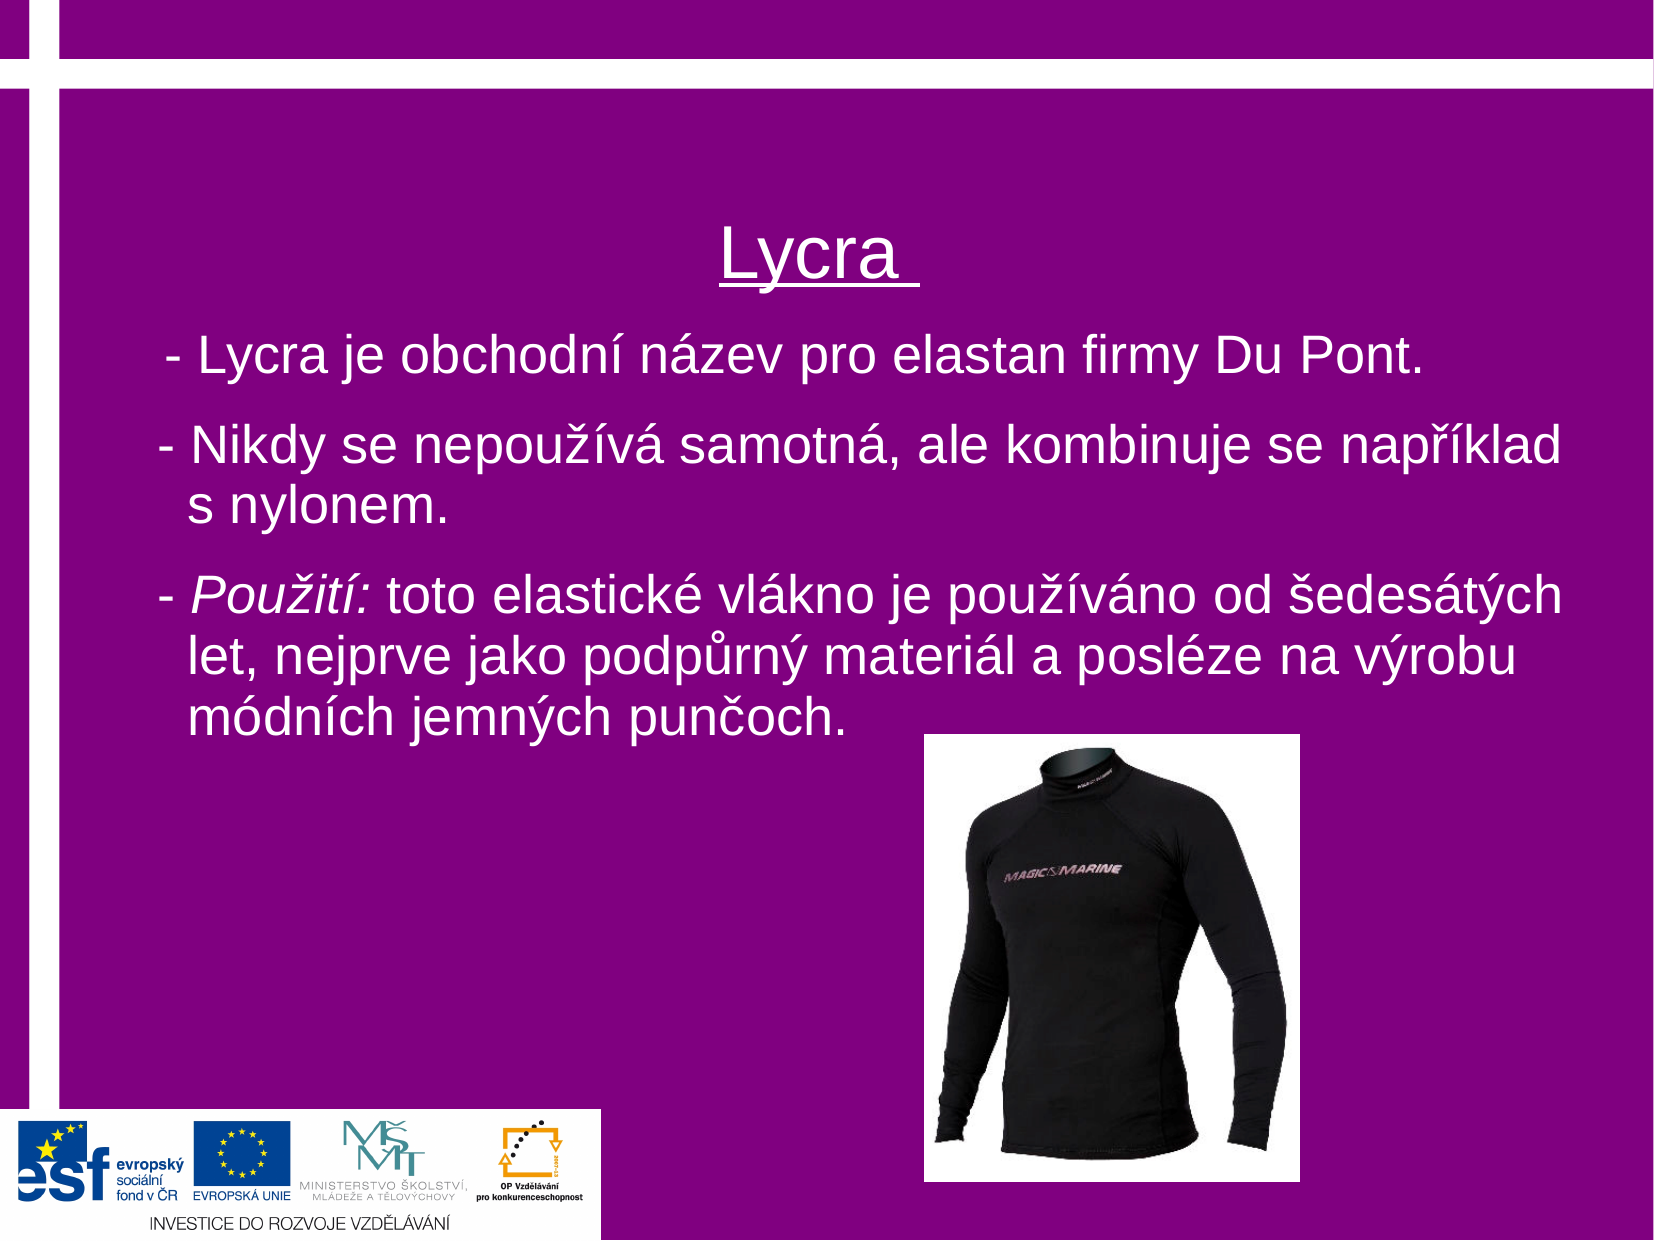

# Lycra
 - Lycra je obchodní název pro elastan firmy Du Pont.
 - Nikdy se nepoužívá samotná, ale kombinuje se například s nylonem.
 - Použití: toto elastické vlákno je používáno od šedesátých let, nejprve jako podpůrný materiál a posléze na výrobu módních jemných punčoch.